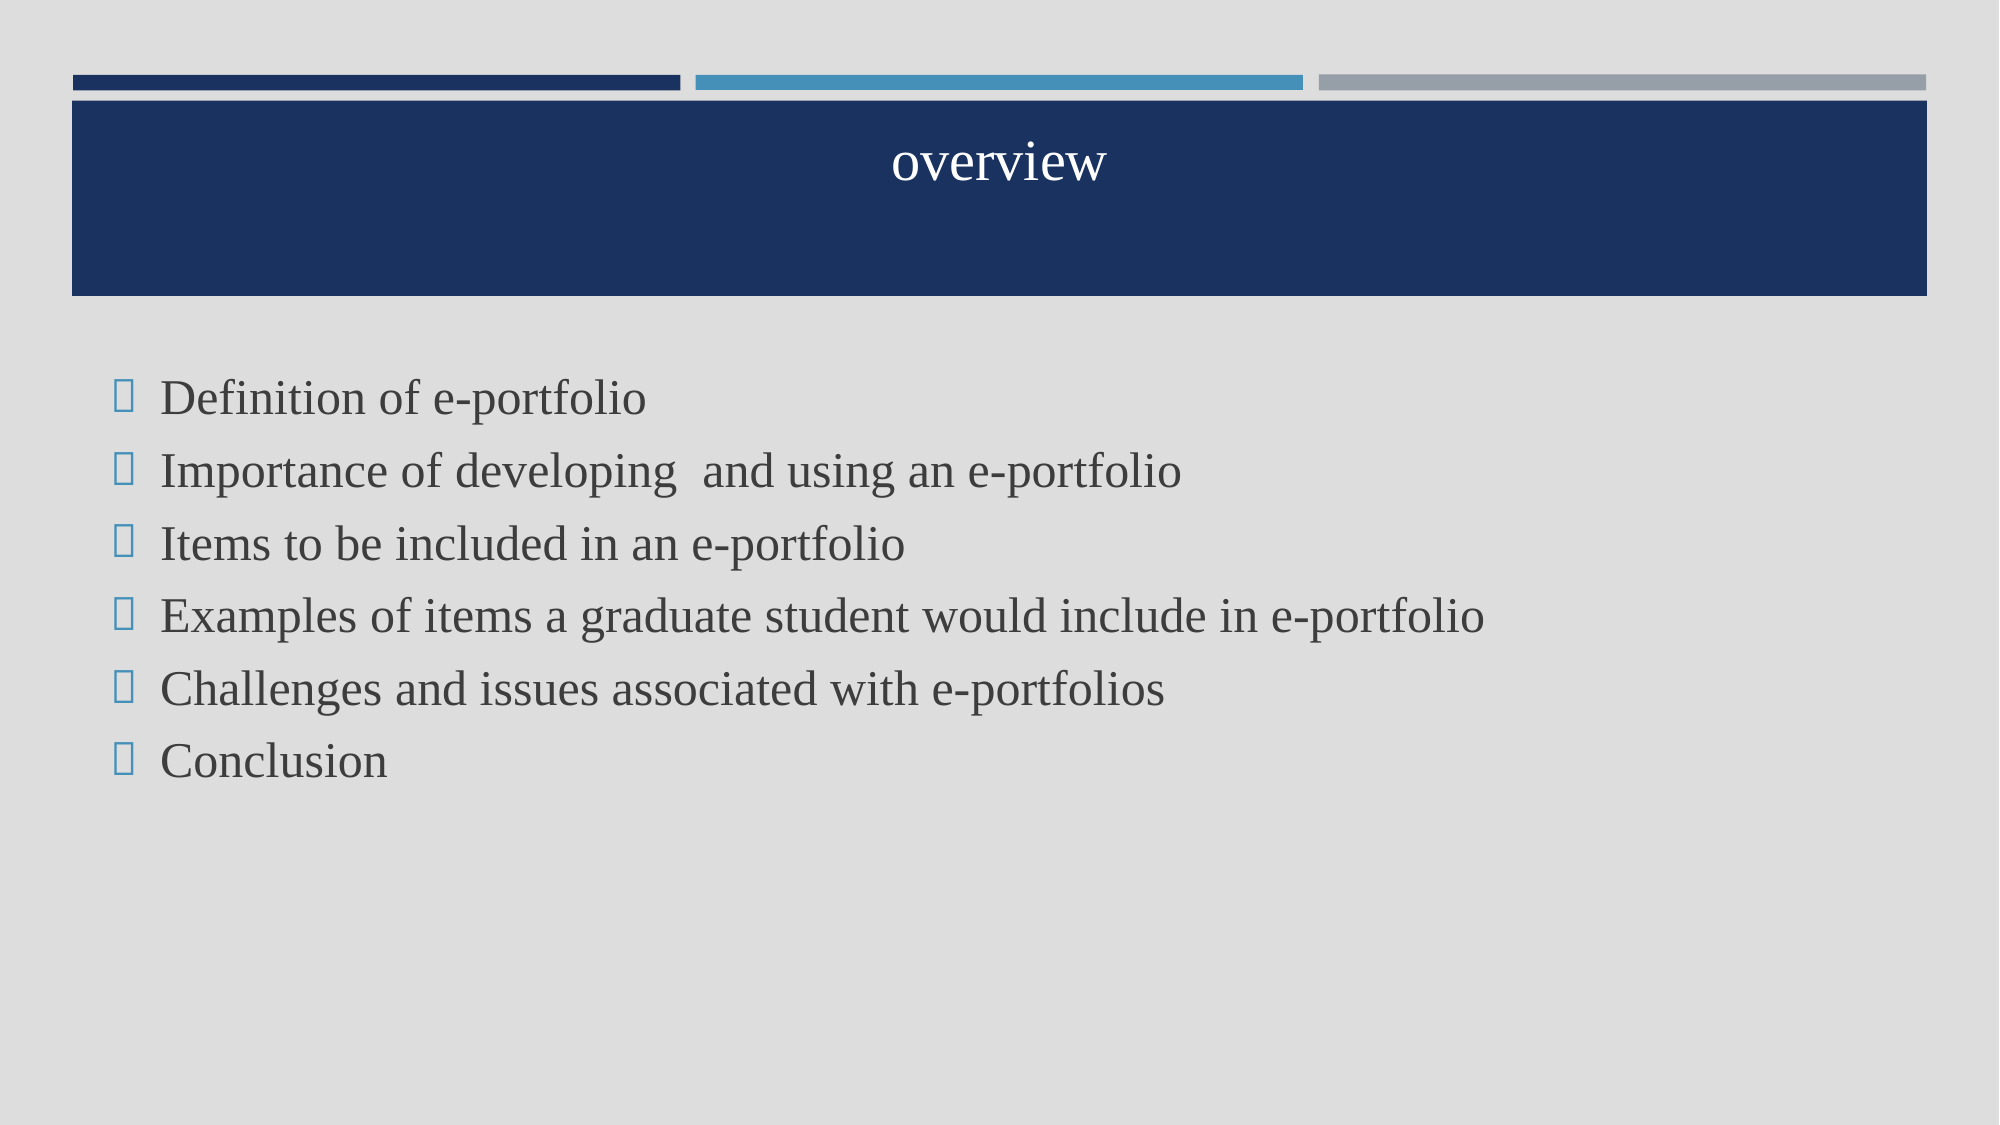

# overview
Definition of e-portfolio
Importance of developing and using an e-portfolio
Items to be included in an e-portfolio
Examples of items a graduate student would include in e-portfolio
Challenges and issues associated with e-portfolios
Conclusion